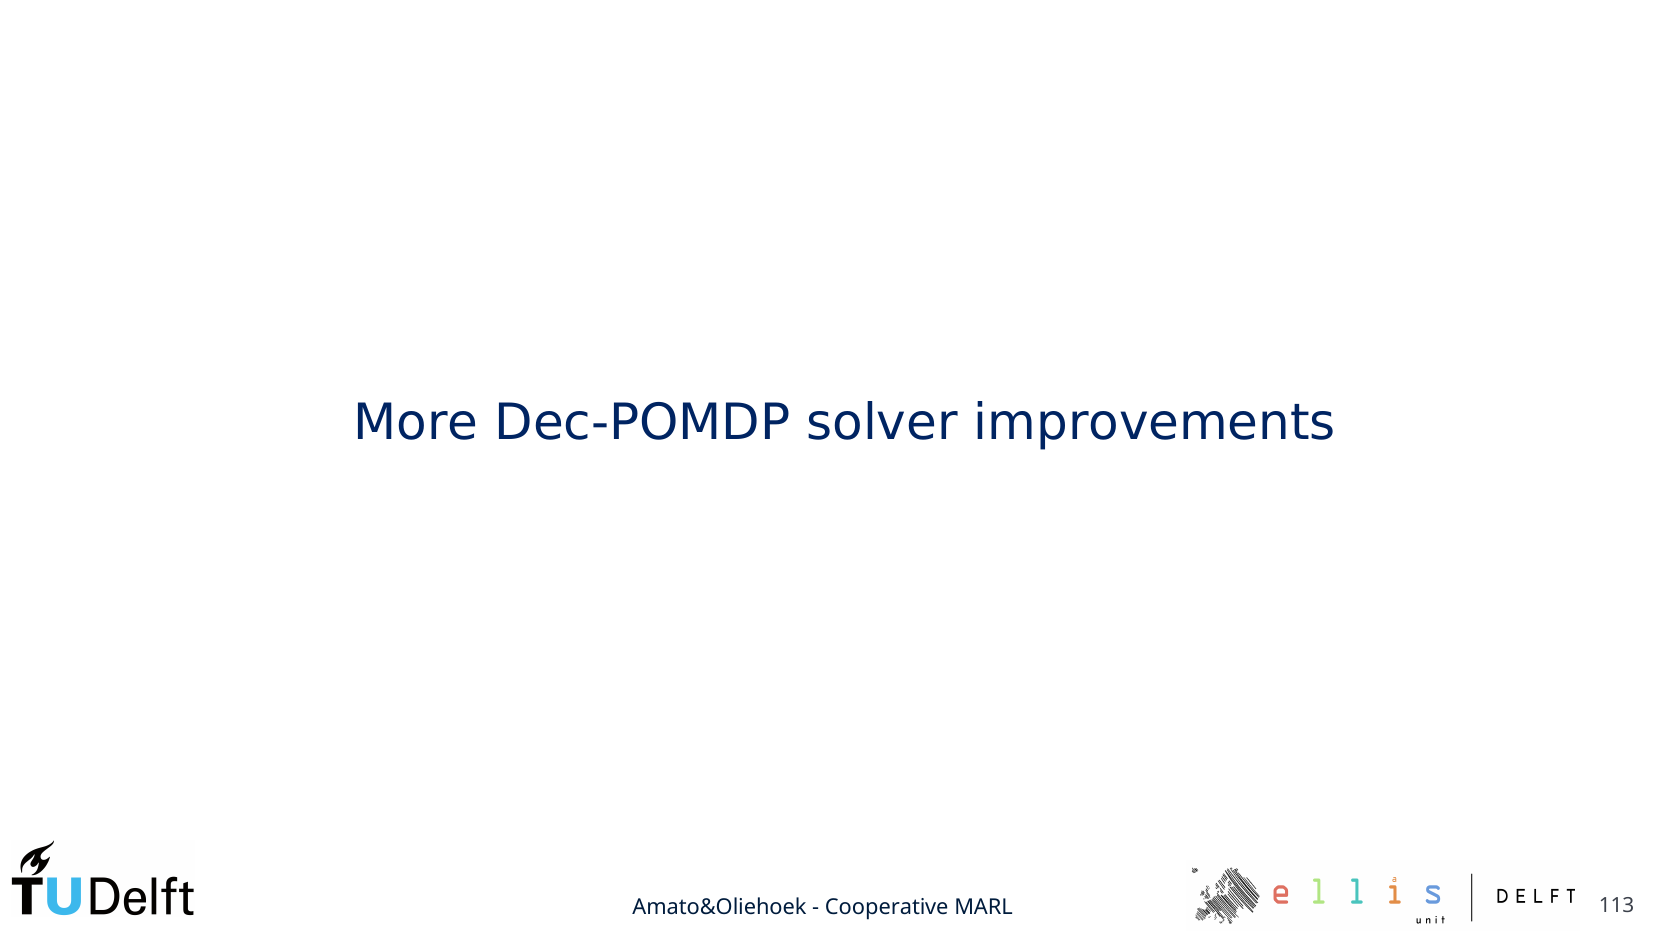

# More Dec-POMDP solver improvements
Amato&Oliehoek - Cooperative MARL